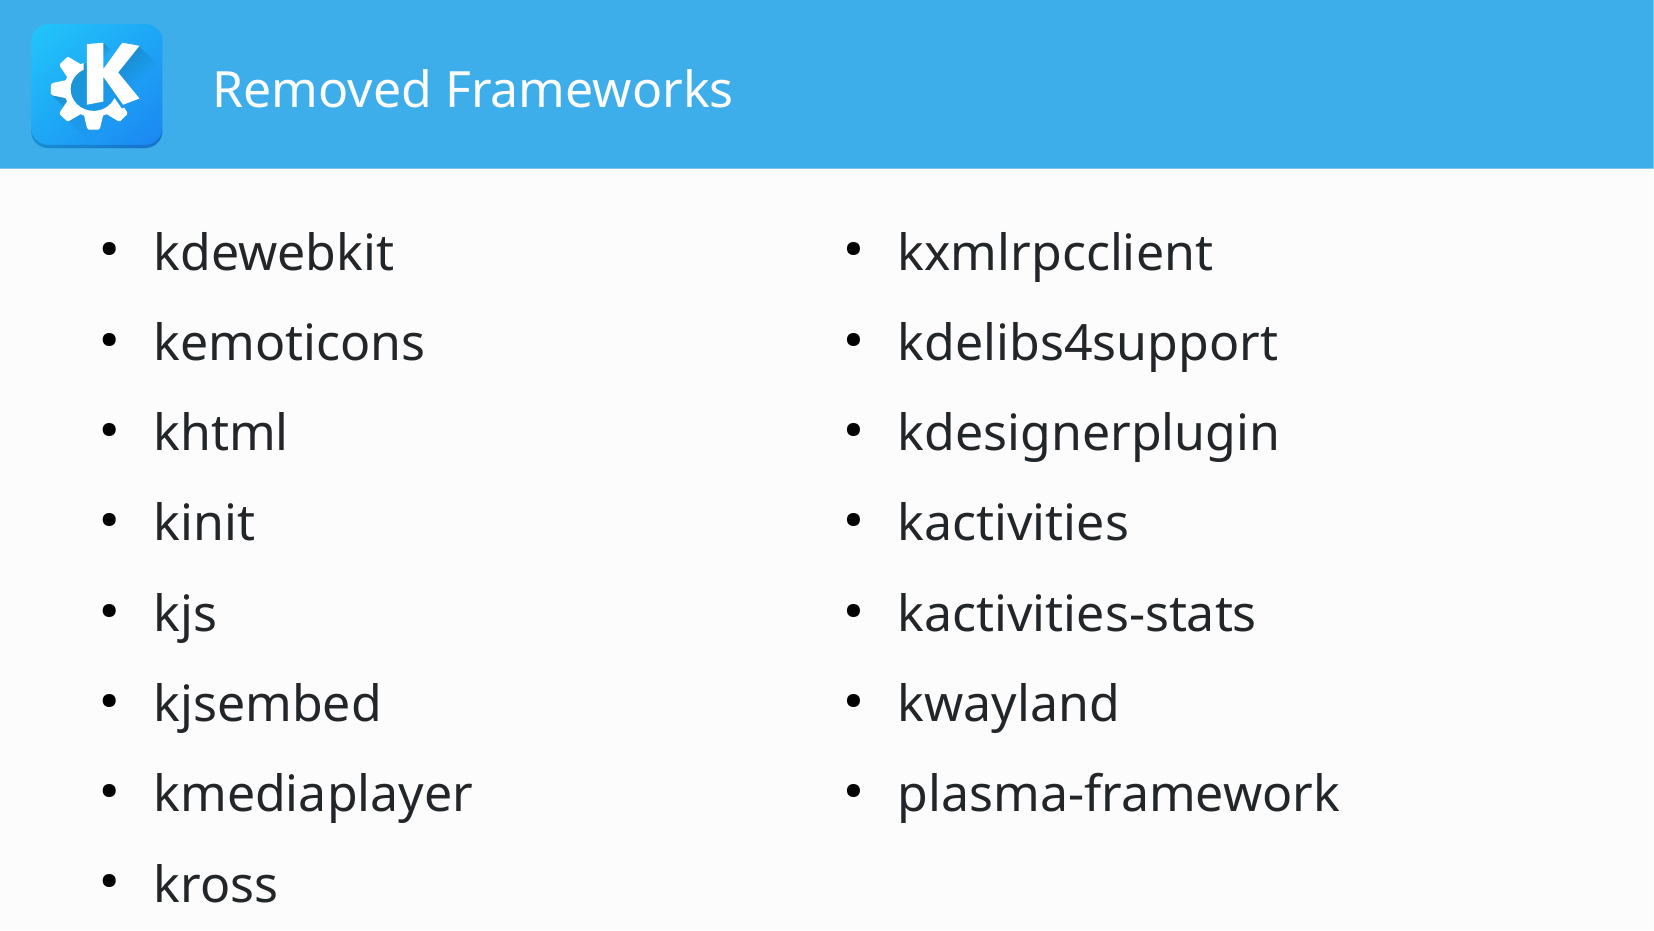

# Removed Frameworks
kdewebkit
kemoticons
khtml
kinit
kjs
kjsembed
kmediaplayer
kross
kxmlrpcclient
kdelibs4support
kdesignerplugin
kactivities
kactivities-stats
kwayland
plasma-framework